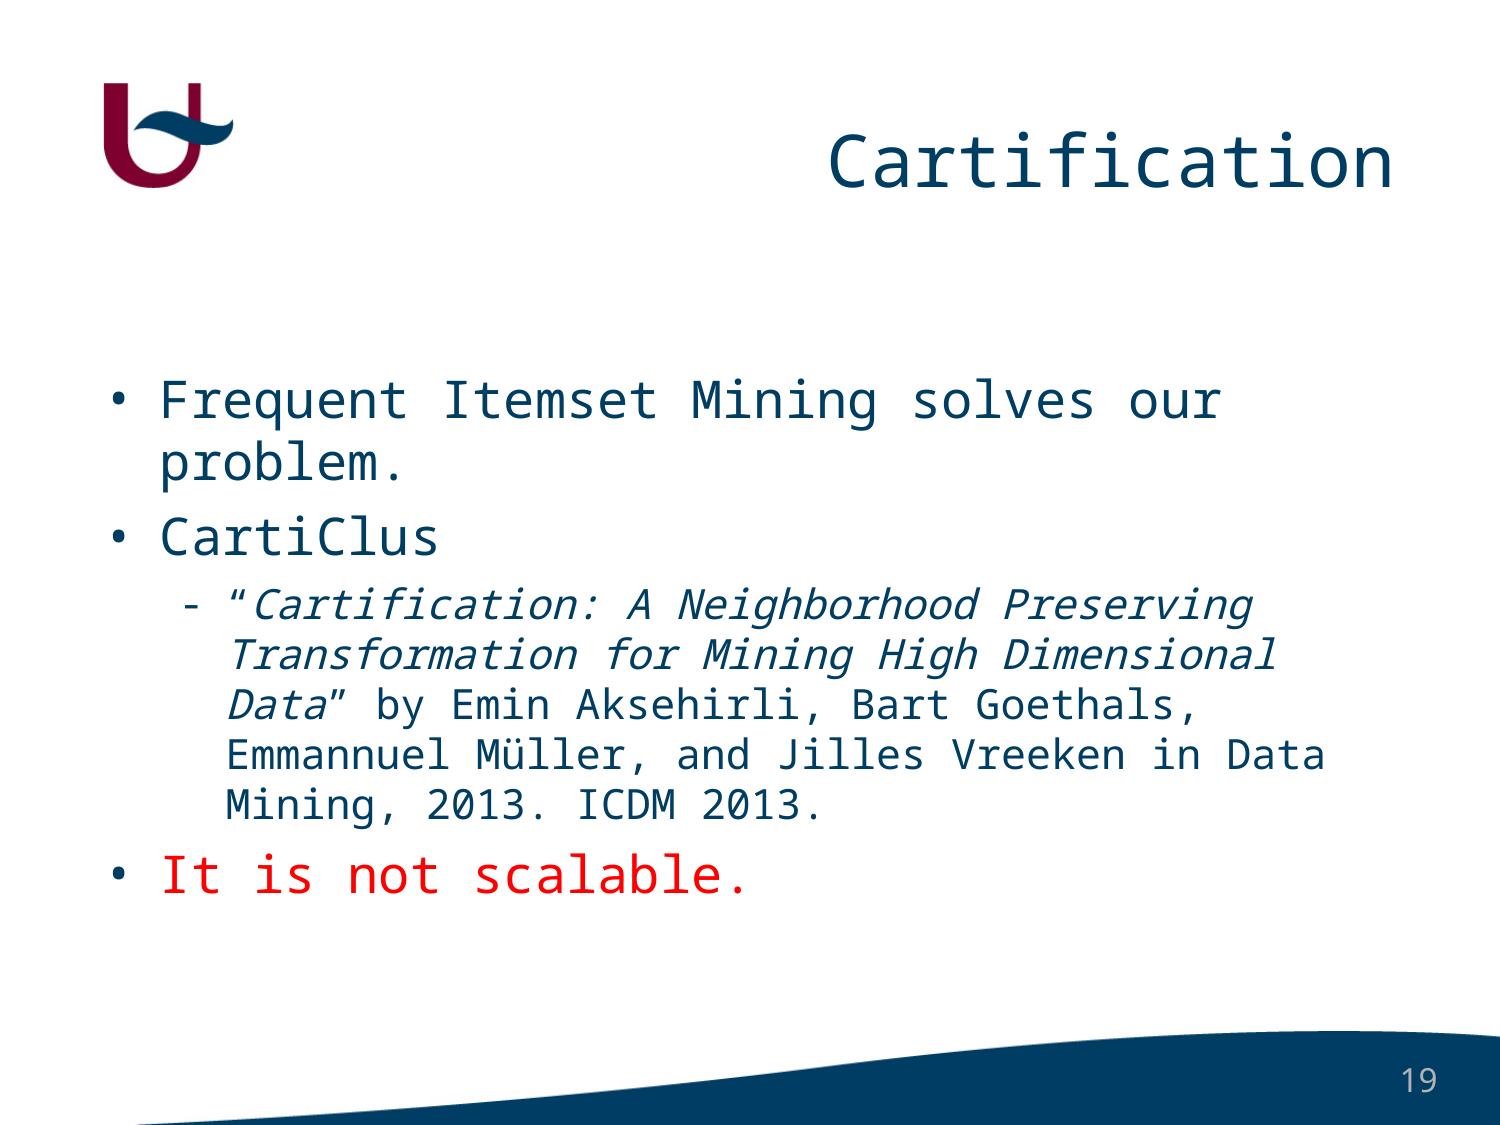

# Cartification
Frequent Itemset Mining solves our problem.
CartiClus
“Cartification: A Neighborhood Preserving Transformation for Mining High Dimensional Data” by Emin Aksehirli, Bart Goethals, Emmannuel Müller, and Jilles Vreeken in Data Mining, 2013. ICDM 2013.
It is not scalable.